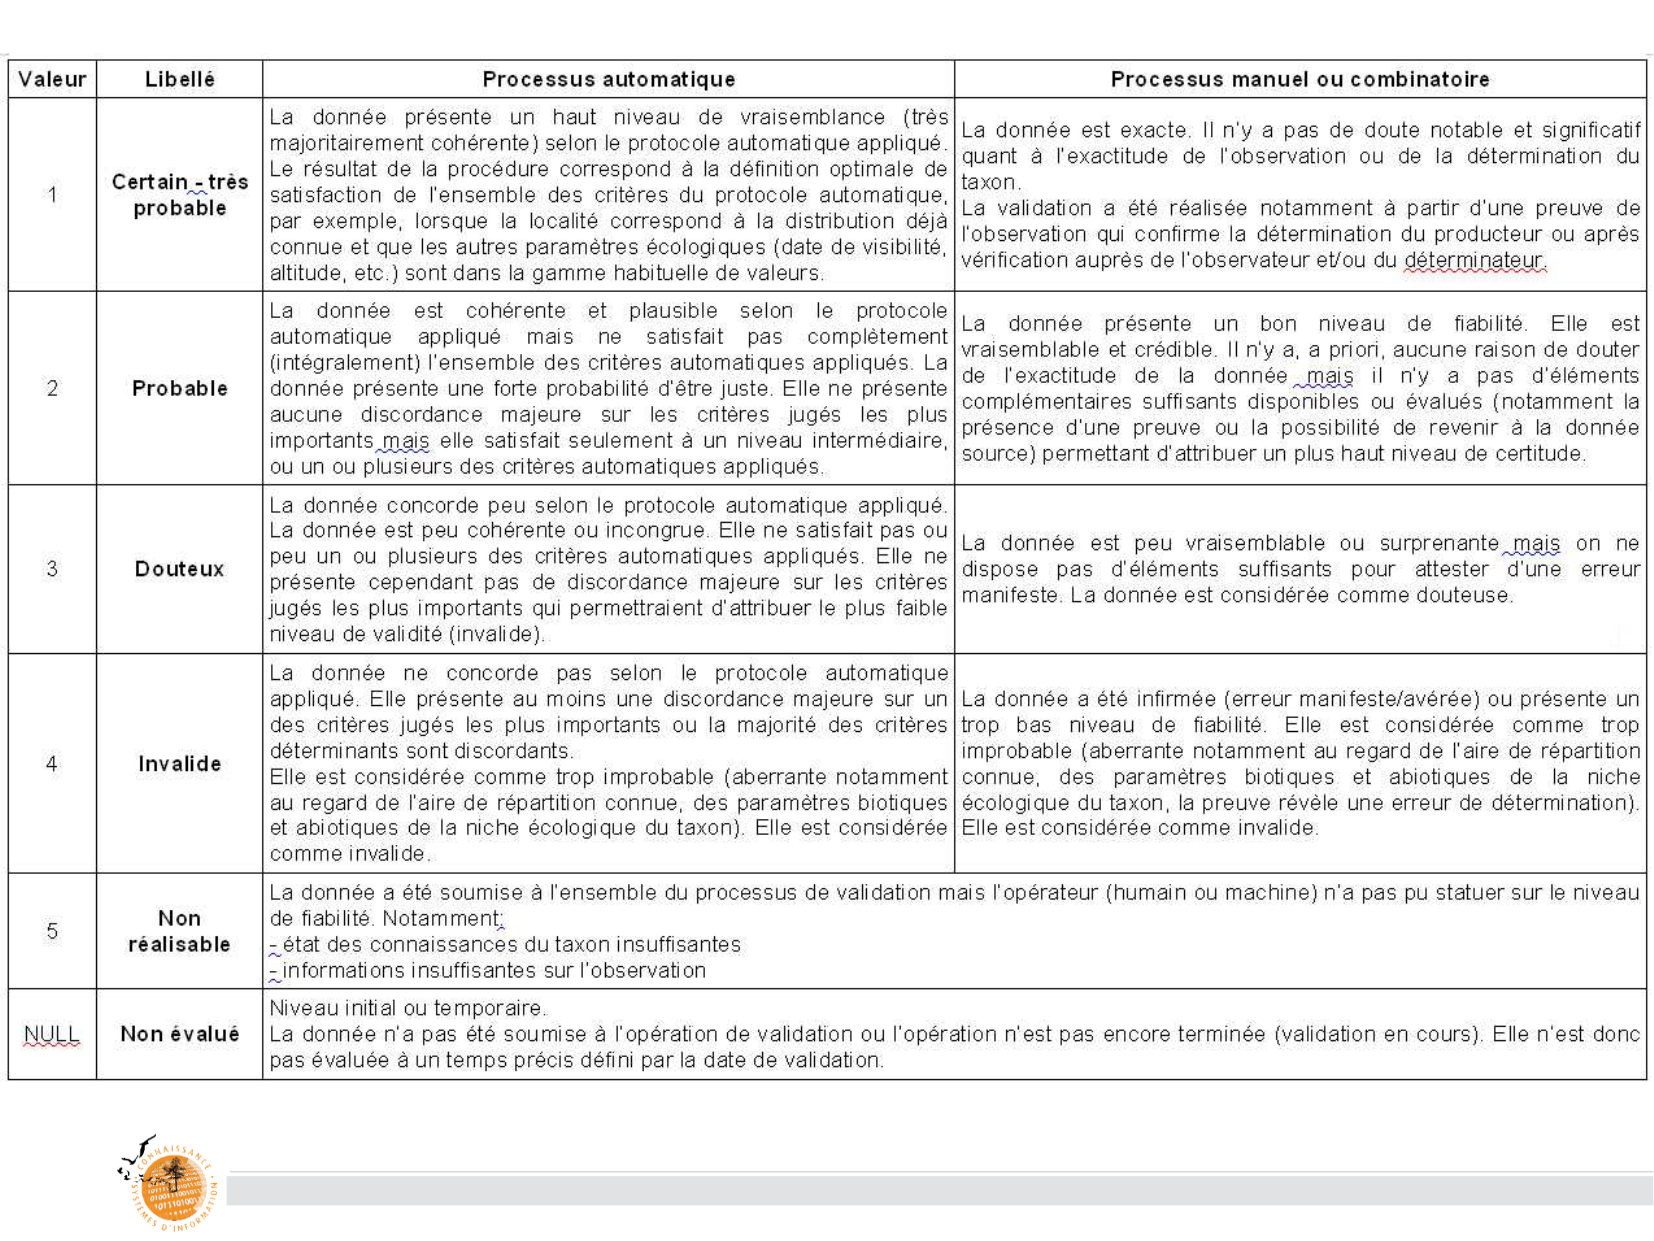

# 3.1 La validation et son stockage dans le SINP
GT ERC - 06/02/2015
20